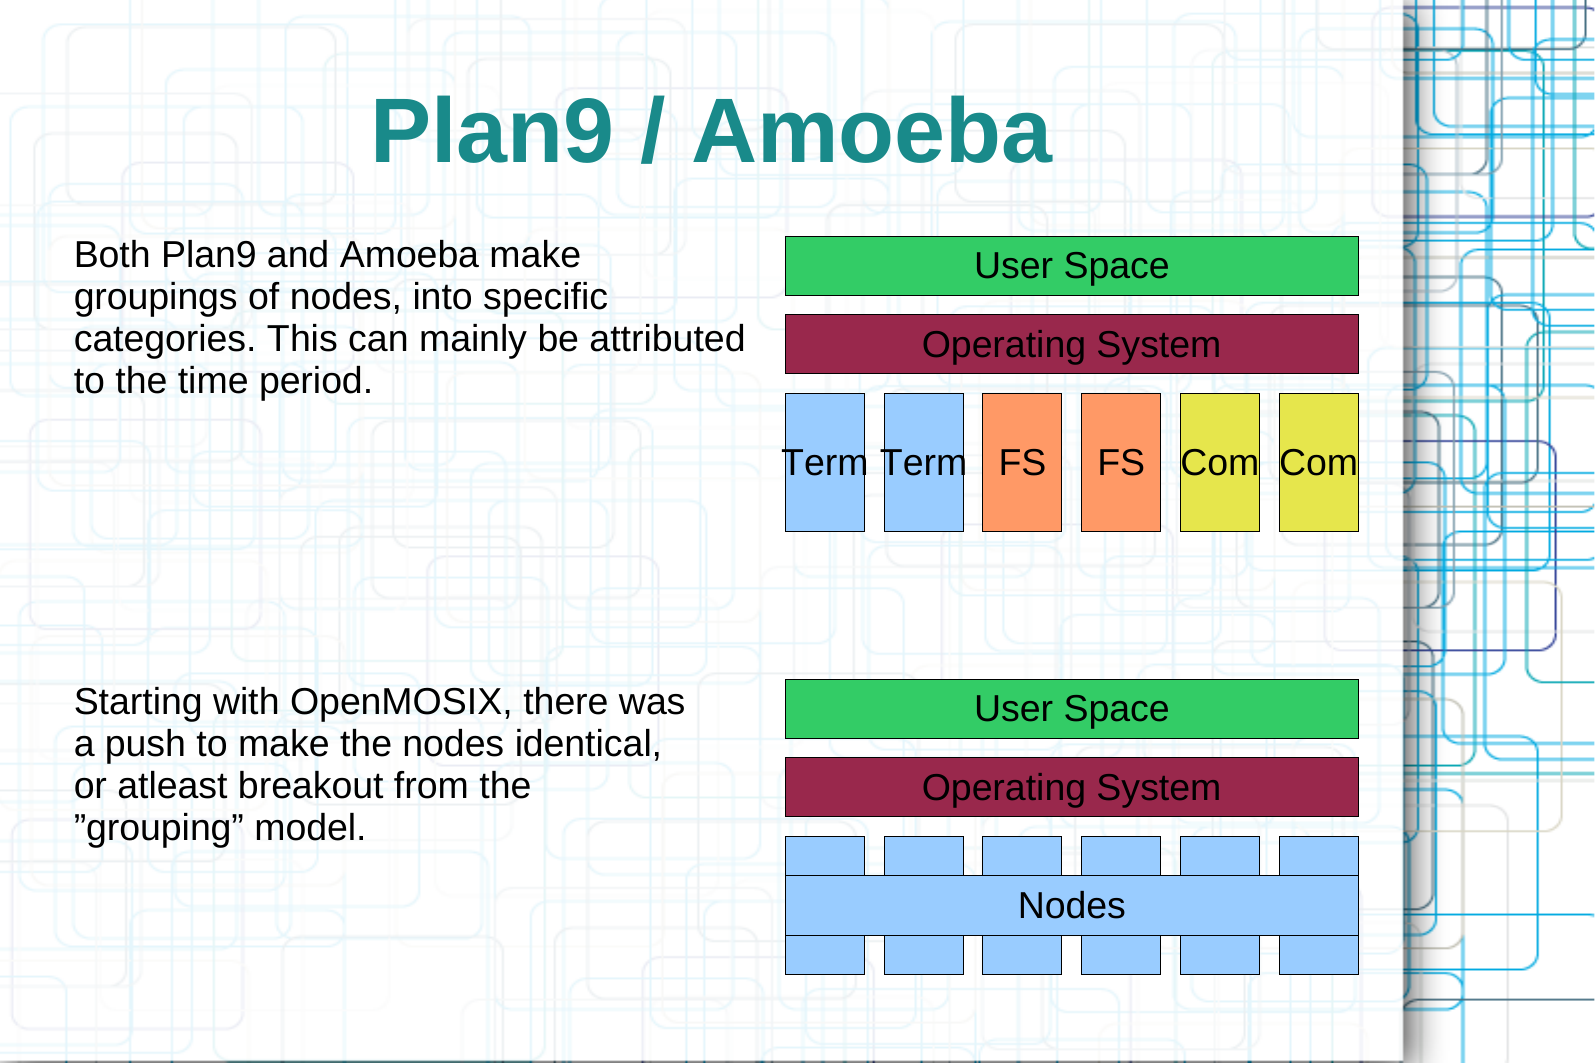

# Plan9 / Amoeba
Both Plan9 and Amoeba make groupings of nodes, into specific
categories. This can mainly be attributed to the time period.
User Space
Operating System
Term
Term
FS
FS
Com
Com
Starting with OpenMOSIX, there was a push to make the nodes identical, or atleast breakout from the ”grouping” model.
User Space
Operating System
Nodes